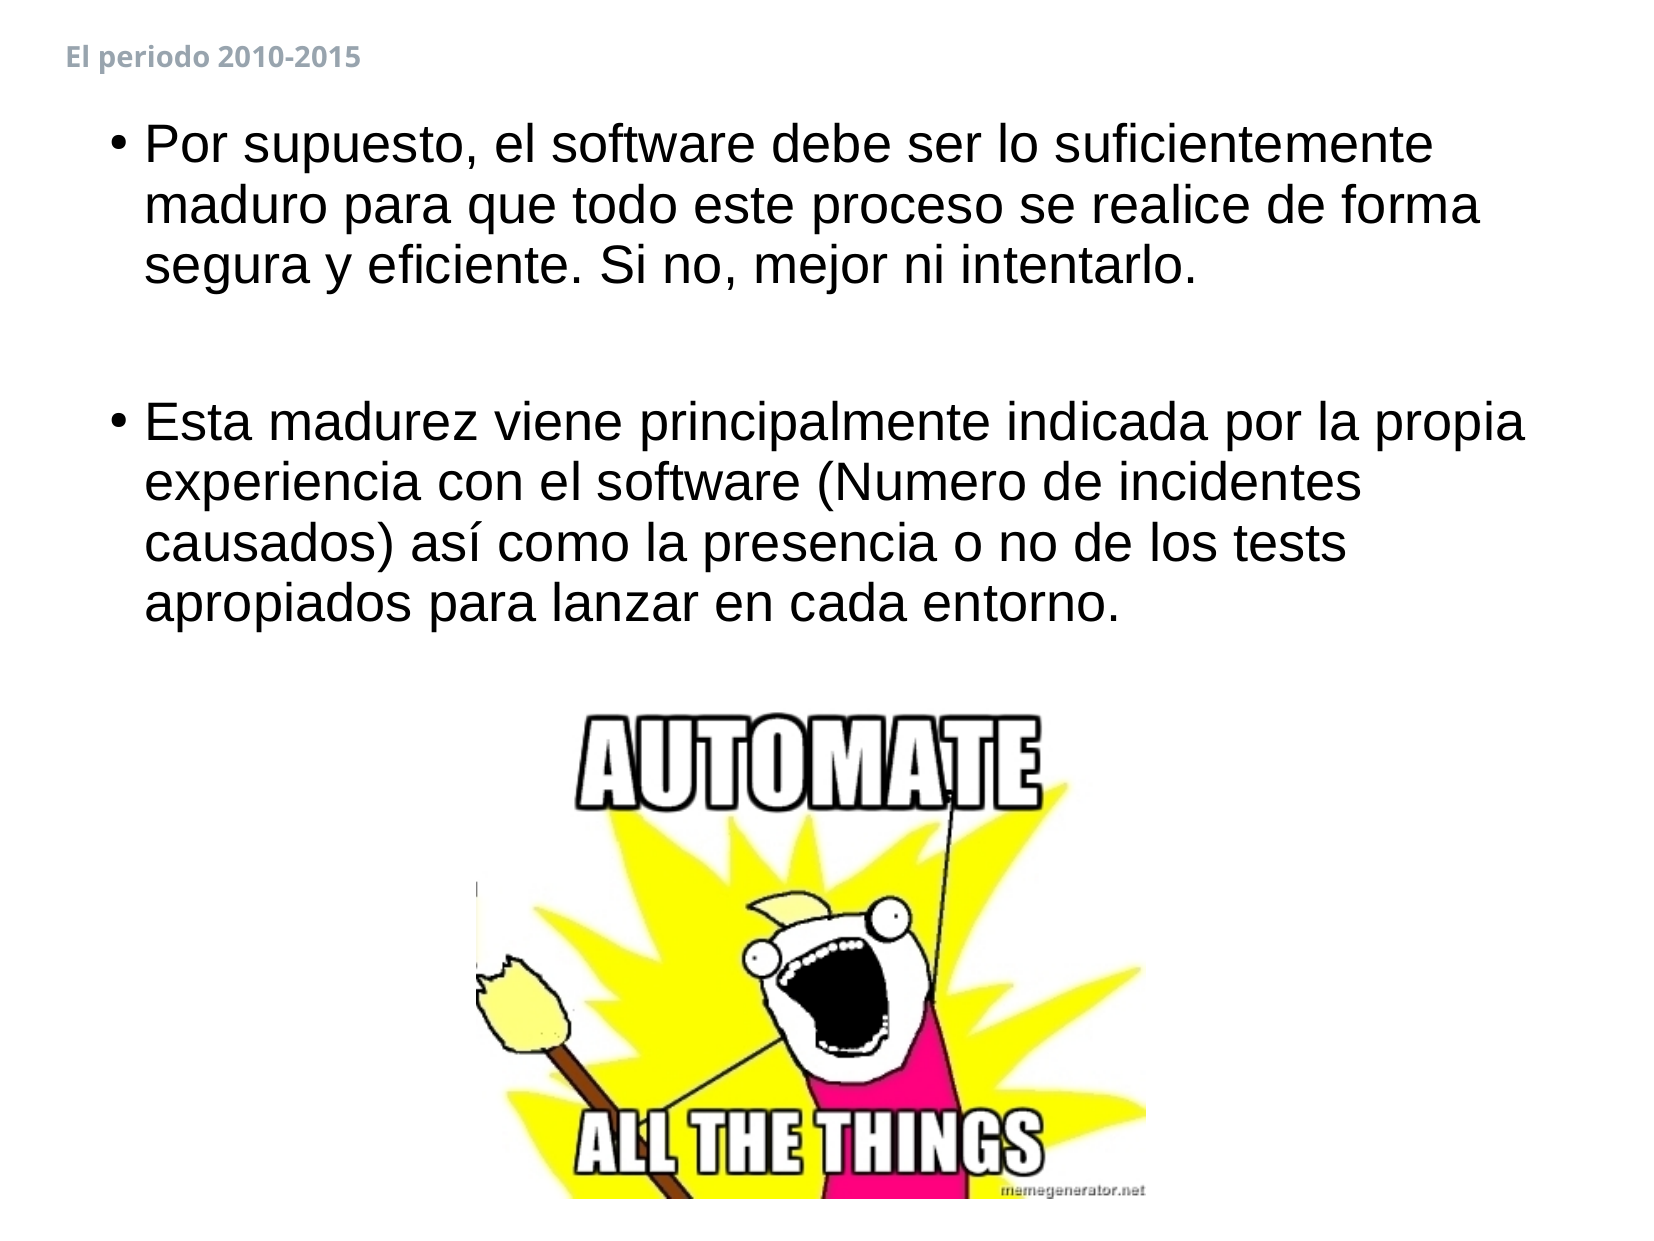

El periodo 2010-2015
Por supuesto, el software debe ser lo suficientemente maduro para que todo este proceso se realice de forma segura y eficiente. Si no, mejor ni intentarlo.
Esta madurez viene principalmente indicada por la propia experiencia con el software (Numero de incidentes causados) así como la presencia o no de los tests apropiados para lanzar en cada entorno.